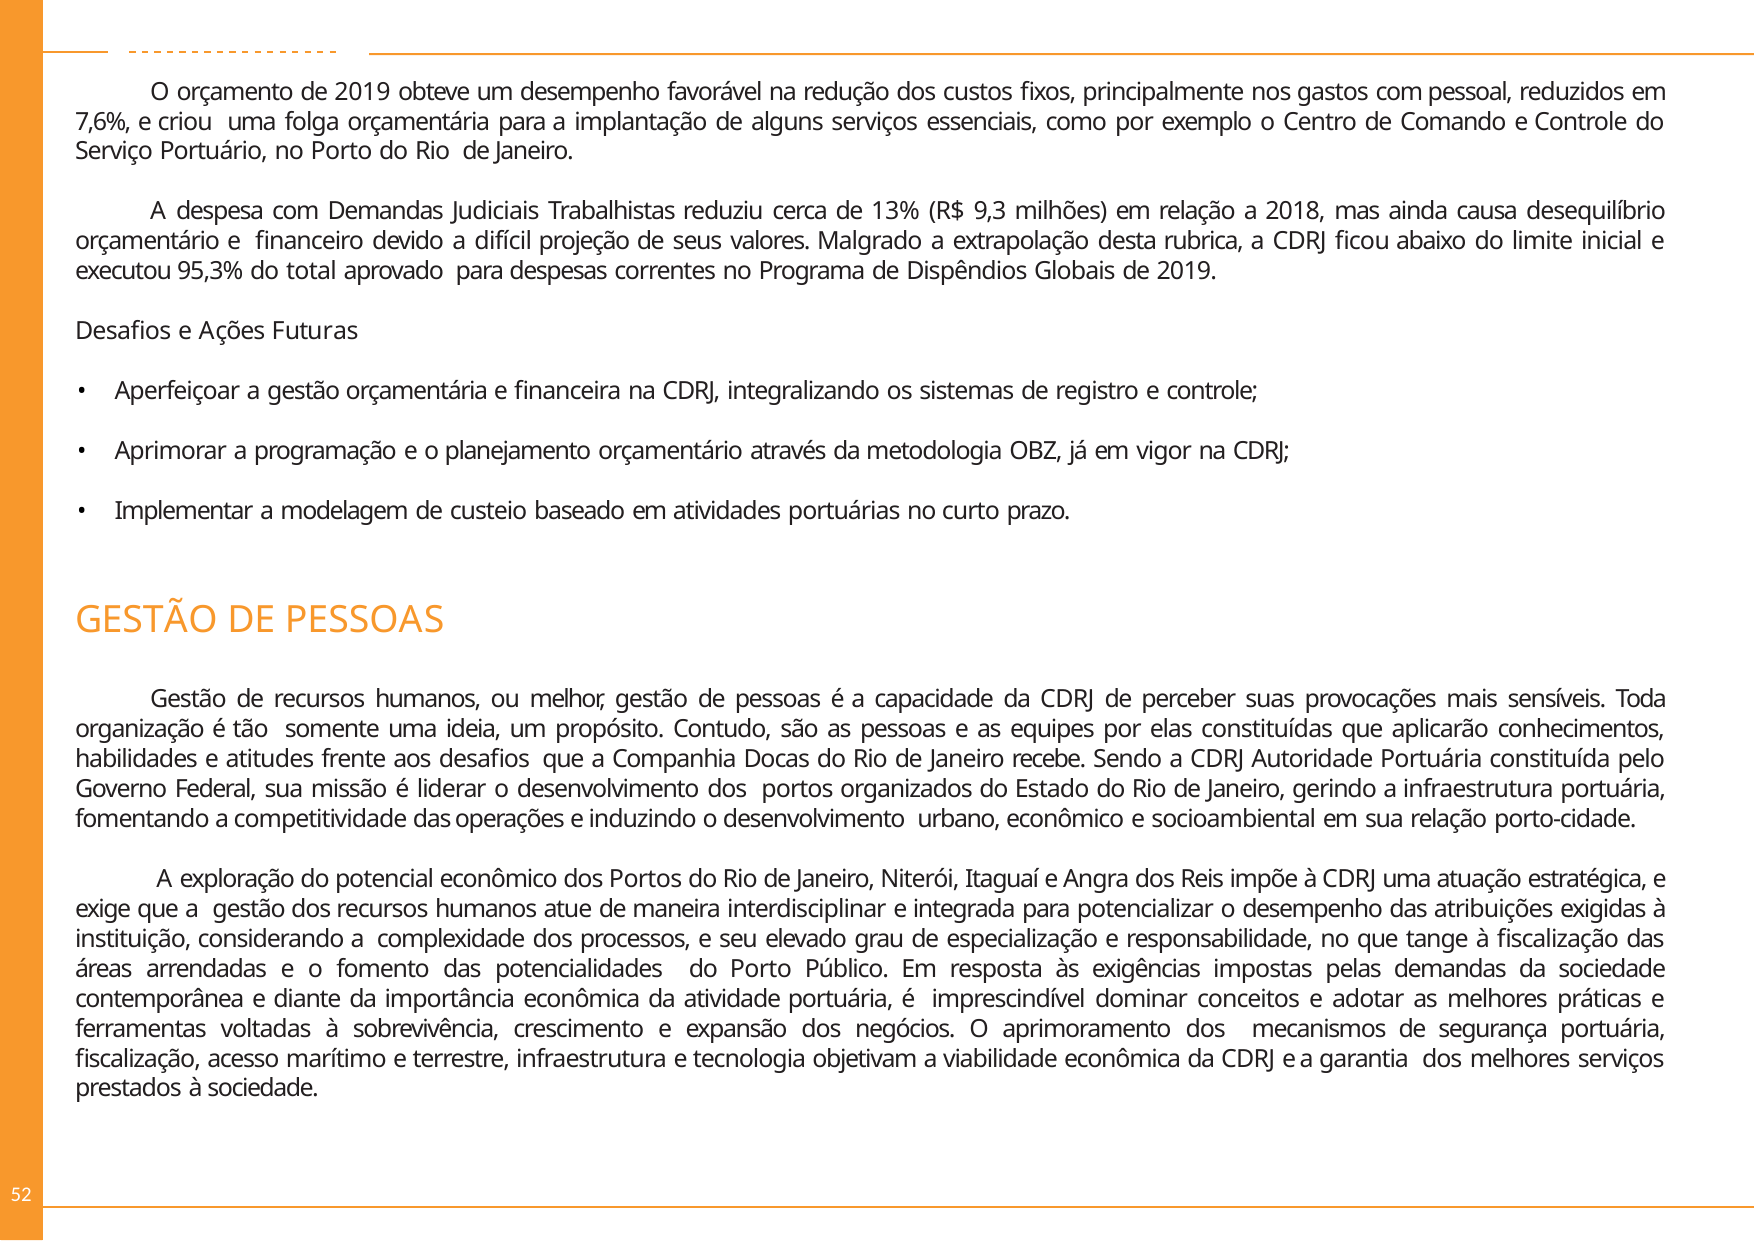

O orçamento de 2019 obteve um desempenho favorável na redução dos custos fixos, principalmente nos gastos com pessoal, reduzidos em 7,6%, e criou uma folga orçamentária para a implantação de alguns serviços essenciais, como por exemplo o Centro de Comando e Controle do Serviço Portuário, no Porto do Rio de Janeiro.
A despesa com Demandas Judiciais Trabalhistas reduziu cerca de 13% (R$ 9,3 milhões) em relação a 2018, mas ainda causa desequilíbrio orçamentário e financeiro devido a difícil projeção de seus valores. Malgrado a extrapolação desta rubrica, a CDRJ ficou abaixo do limite inicial e executou 95,3% do total aprovado para despesas correntes no Programa de Dispêndios Globais de 2019.
Desafios e Ações Futuras
Aperfeiçoar a gestão orçamentária e financeira na CDRJ, integralizando os sistemas de registro e controle;
Aprimorar a programação e o planejamento orçamentário através da metodologia OBZ, já em vigor na CDRJ;
Implementar a modelagem de custeio baseado em atividades portuárias no curto prazo.
GESTÃO DE PESSOAS
Gestão de recursos humanos, ou melhor, gestão de pessoas é a capacidade da CDRJ de perceber suas provocações mais sensíveis. Toda organização é tão somente uma ideia, um propósito. Contudo, são as pessoas e as equipes por elas constituídas que aplicarão conhecimentos, habilidades e atitudes frente aos desafios que a Companhia Docas do Rio de Janeiro recebe. Sendo a CDRJ Autoridade Portuária constituída pelo Governo Federal, sua missão é liderar o desenvolvimento dos portos organizados do Estado do Rio de Janeiro, gerindo a infraestrutura portuária, fomentando a competitividade das operações e induzindo o desenvolvimento urbano, econômico e socioambiental em sua relação porto-cidade.
A exploração do potencial econômico dos Portos do Rio de Janeiro, Niterói, Itaguaí e Angra dos Reis impõe à CDRJ uma atuação estratégica, e exige que a gestão dos recursos humanos atue de maneira interdisciplinar e integrada para potencializar o desempenho das atribuições exigidas à instituição, considerando a complexidade dos processos, e seu elevado grau de especialização e responsabilidade, no que tange à fiscalização das áreas arrendadas e o fomento das potencialidades do Porto Público. Em resposta às exigências impostas pelas demandas da sociedade contemporânea e diante da importância econômica da atividade portuária, é imprescindível dominar conceitos e adotar as melhores práticas e ferramentas voltadas à sobrevivência, crescimento e expansão dos negócios. O aprimoramento dos mecanismos de segurança portuária, fiscalização, acesso marítimo e terrestre, infraestrutura e tecnologia objetivam a viabilidade econômica da CDRJ e a garantia dos melhores serviços prestados à sociedade.
52